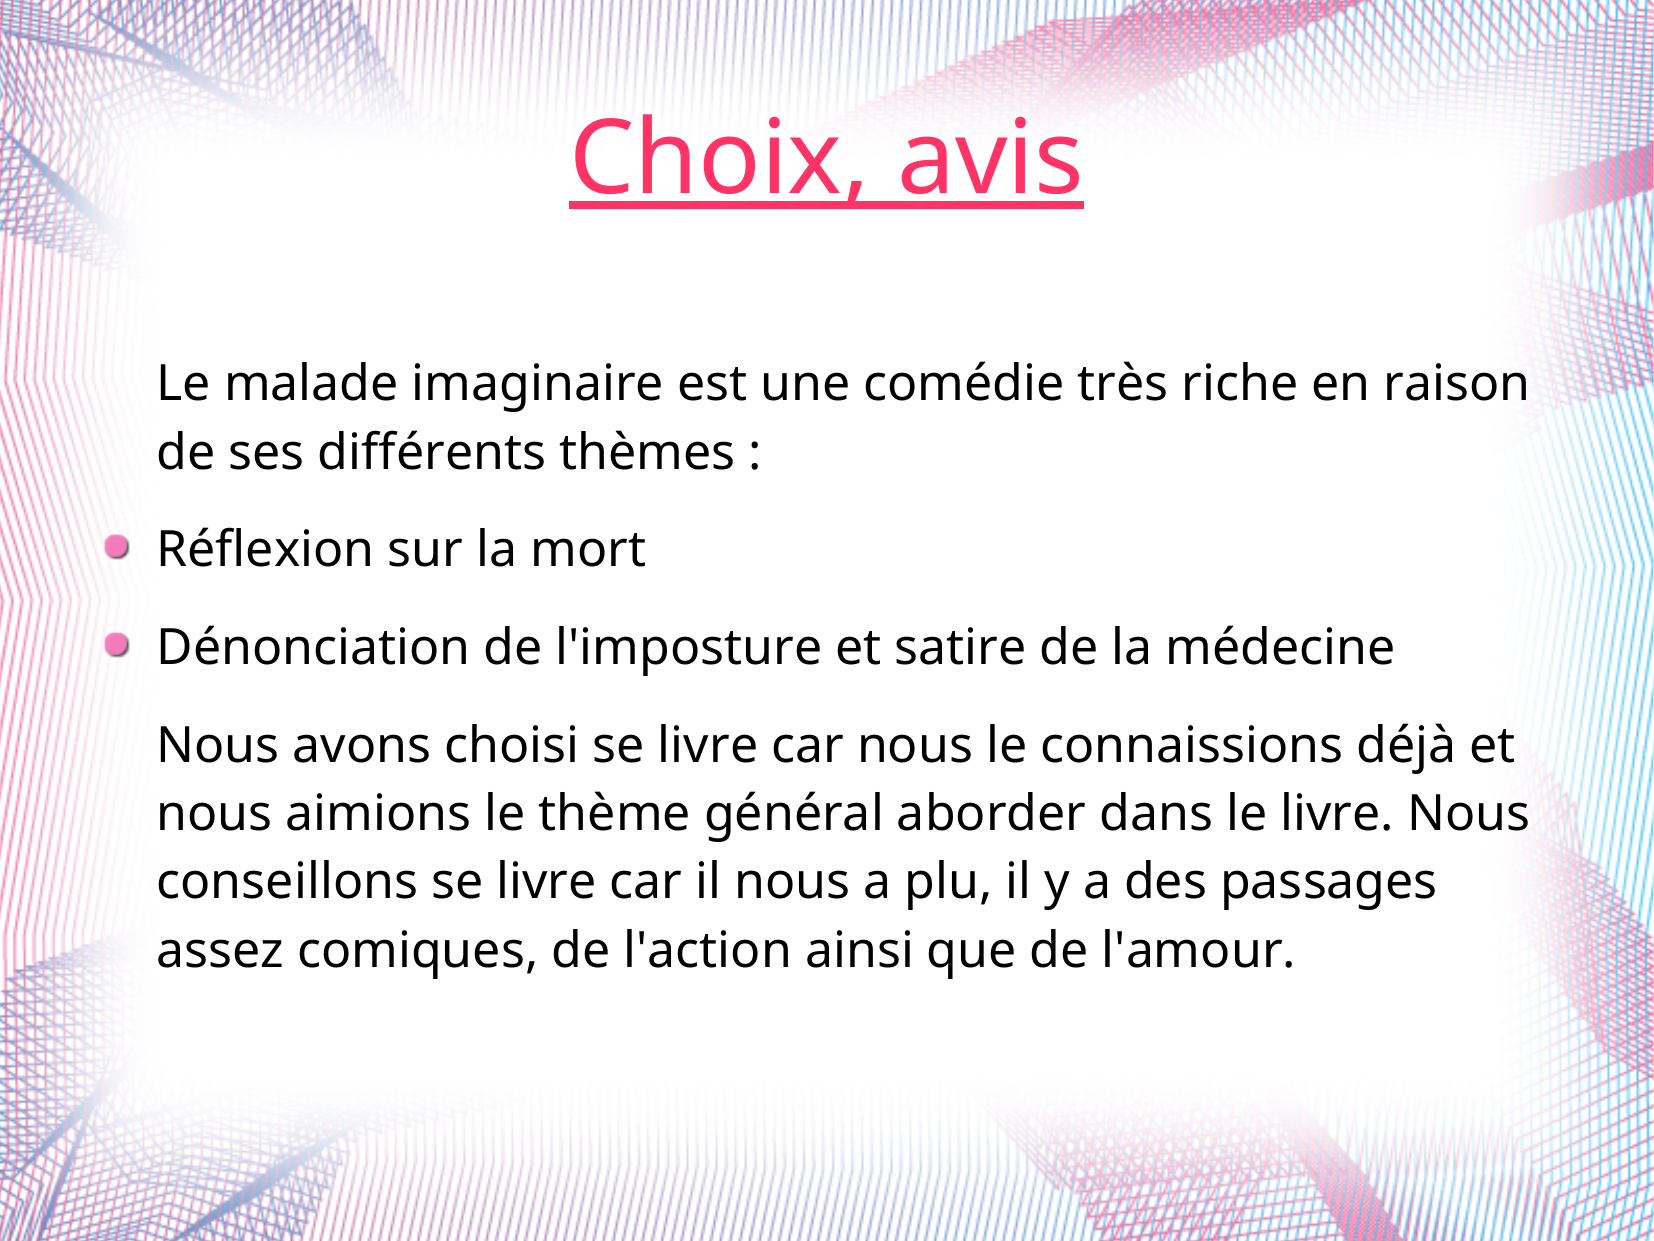

# Choix, avis
Le malade imaginaire est une comédie très riche en raison de ses différents thèmes :
Réflexion sur la mort
Dénonciation de l'imposture et satire de la médecine
Nous avons choisi se livre car nous le connaissions déjà et nous aimions le thème général aborder dans le livre. Nous conseillons se livre car il nous a plu, il y a des passages assez comiques, de l'action ainsi que de l'amour.